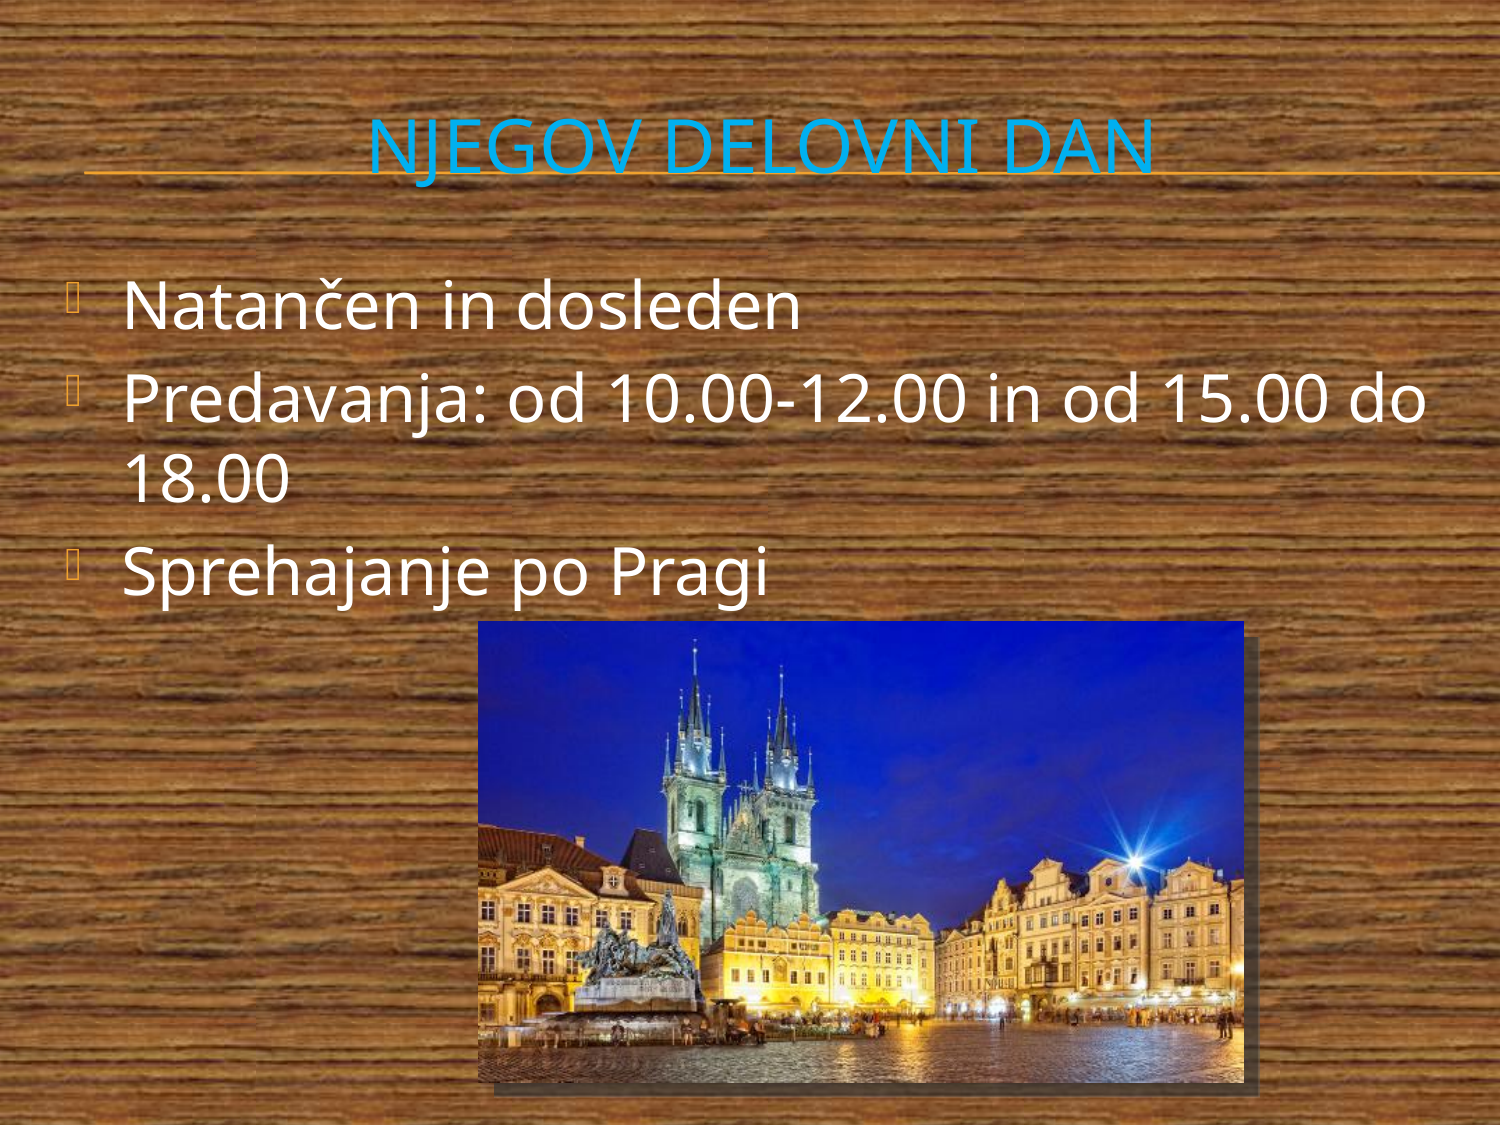

# NJEgov delovni dan
Natančen in dosleden
Predavanja: od 10.00-12.00 in od 15.00 do 18.00
Sprehajanje po Pragi